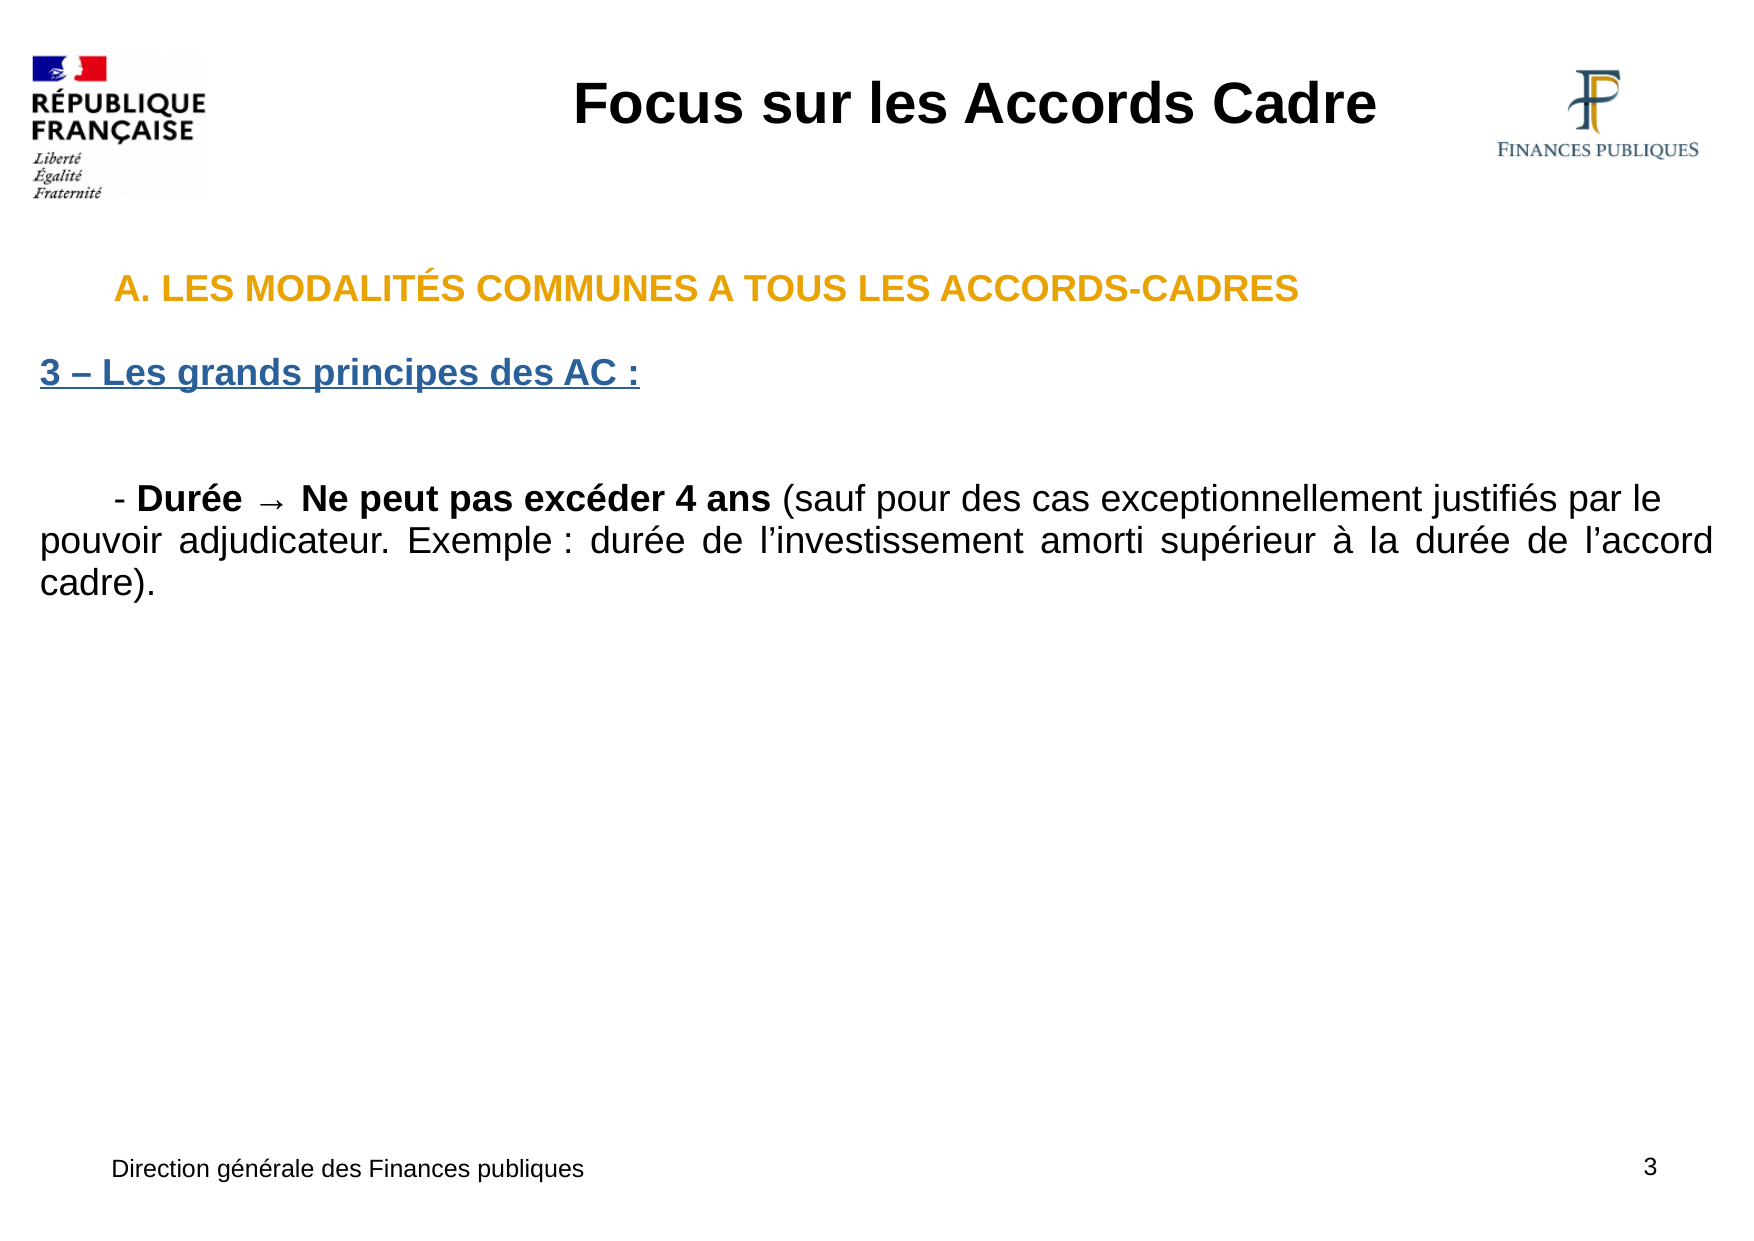

# Focus sur les Accords Cadre
	A. LES MODALITÉS COMMUNES A TOUS LES ACCORDS-CADRES
3 – Les grands principes des AC :
	- Durée → Ne peut pas excéder 4 ans (sauf pour des cas exceptionnellement justifiés par le
pouvoir adjudicateur. Exemple : durée de l’investissement amorti supérieur à la durée de l’accord cadre).